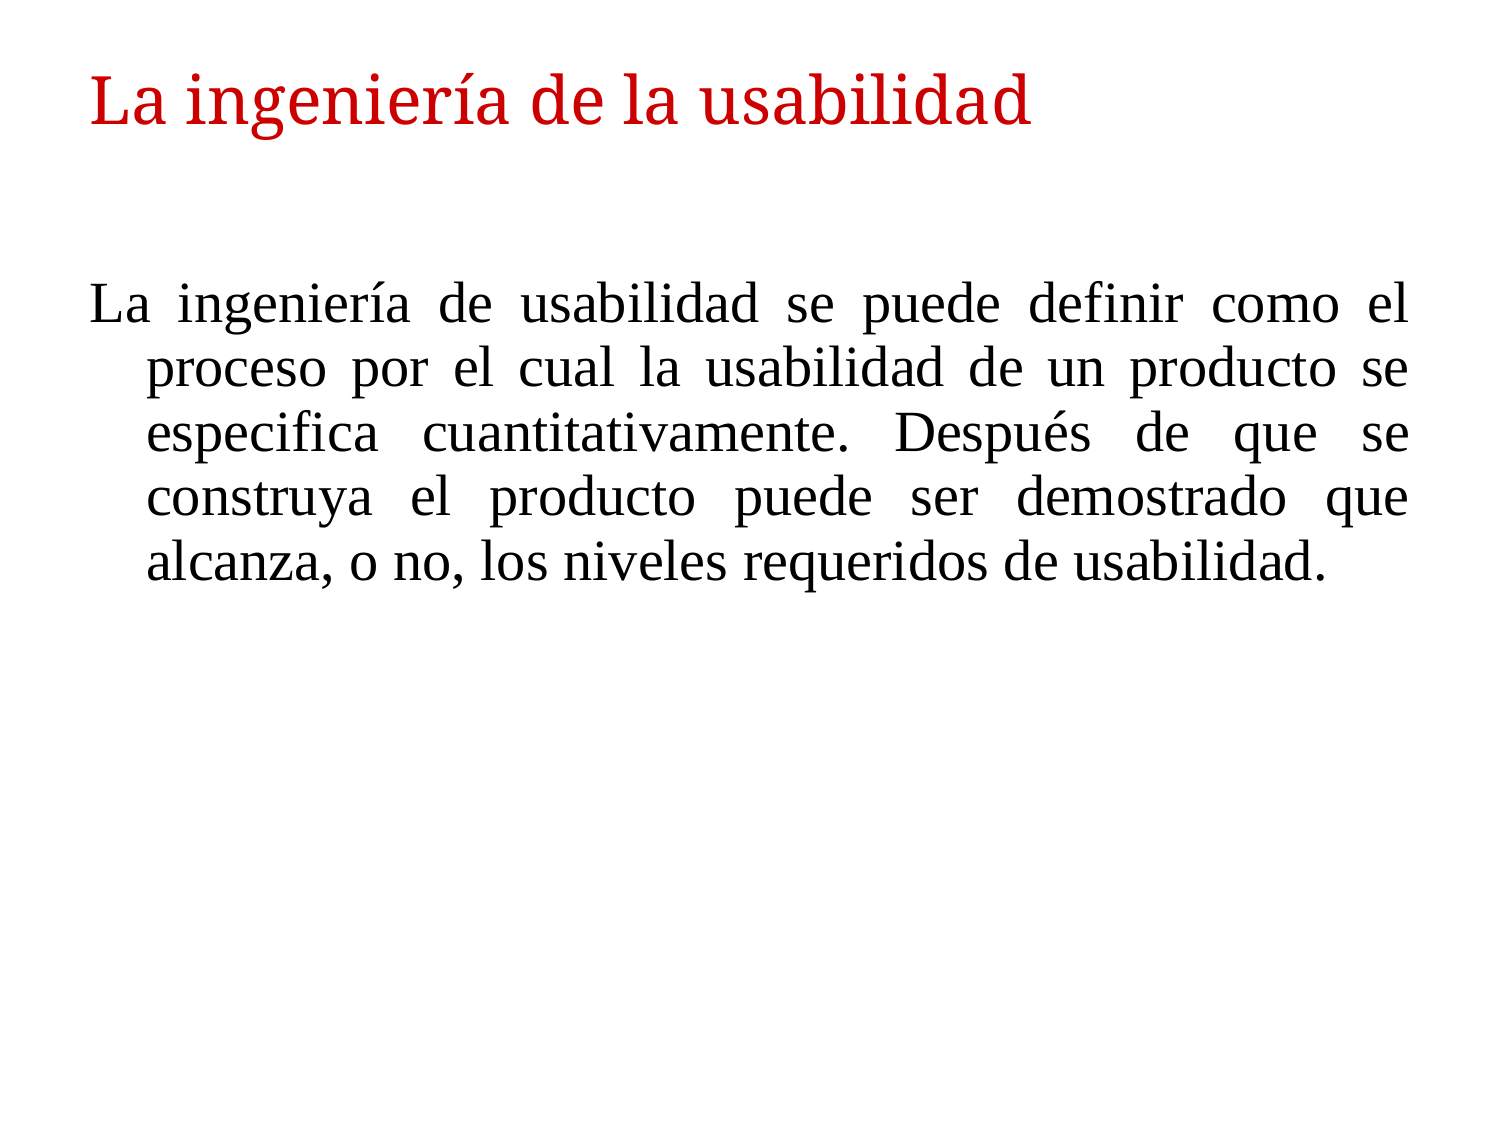

# La ingeniería de la usabilidad
La ingeniería de usabilidad se puede definir como el proceso por el cual la usabilidad de un producto se especifica cuantitativamente. Después de que se construya el producto puede ser demostrado que alcanza, o no, los niveles requeridos de usabilidad.